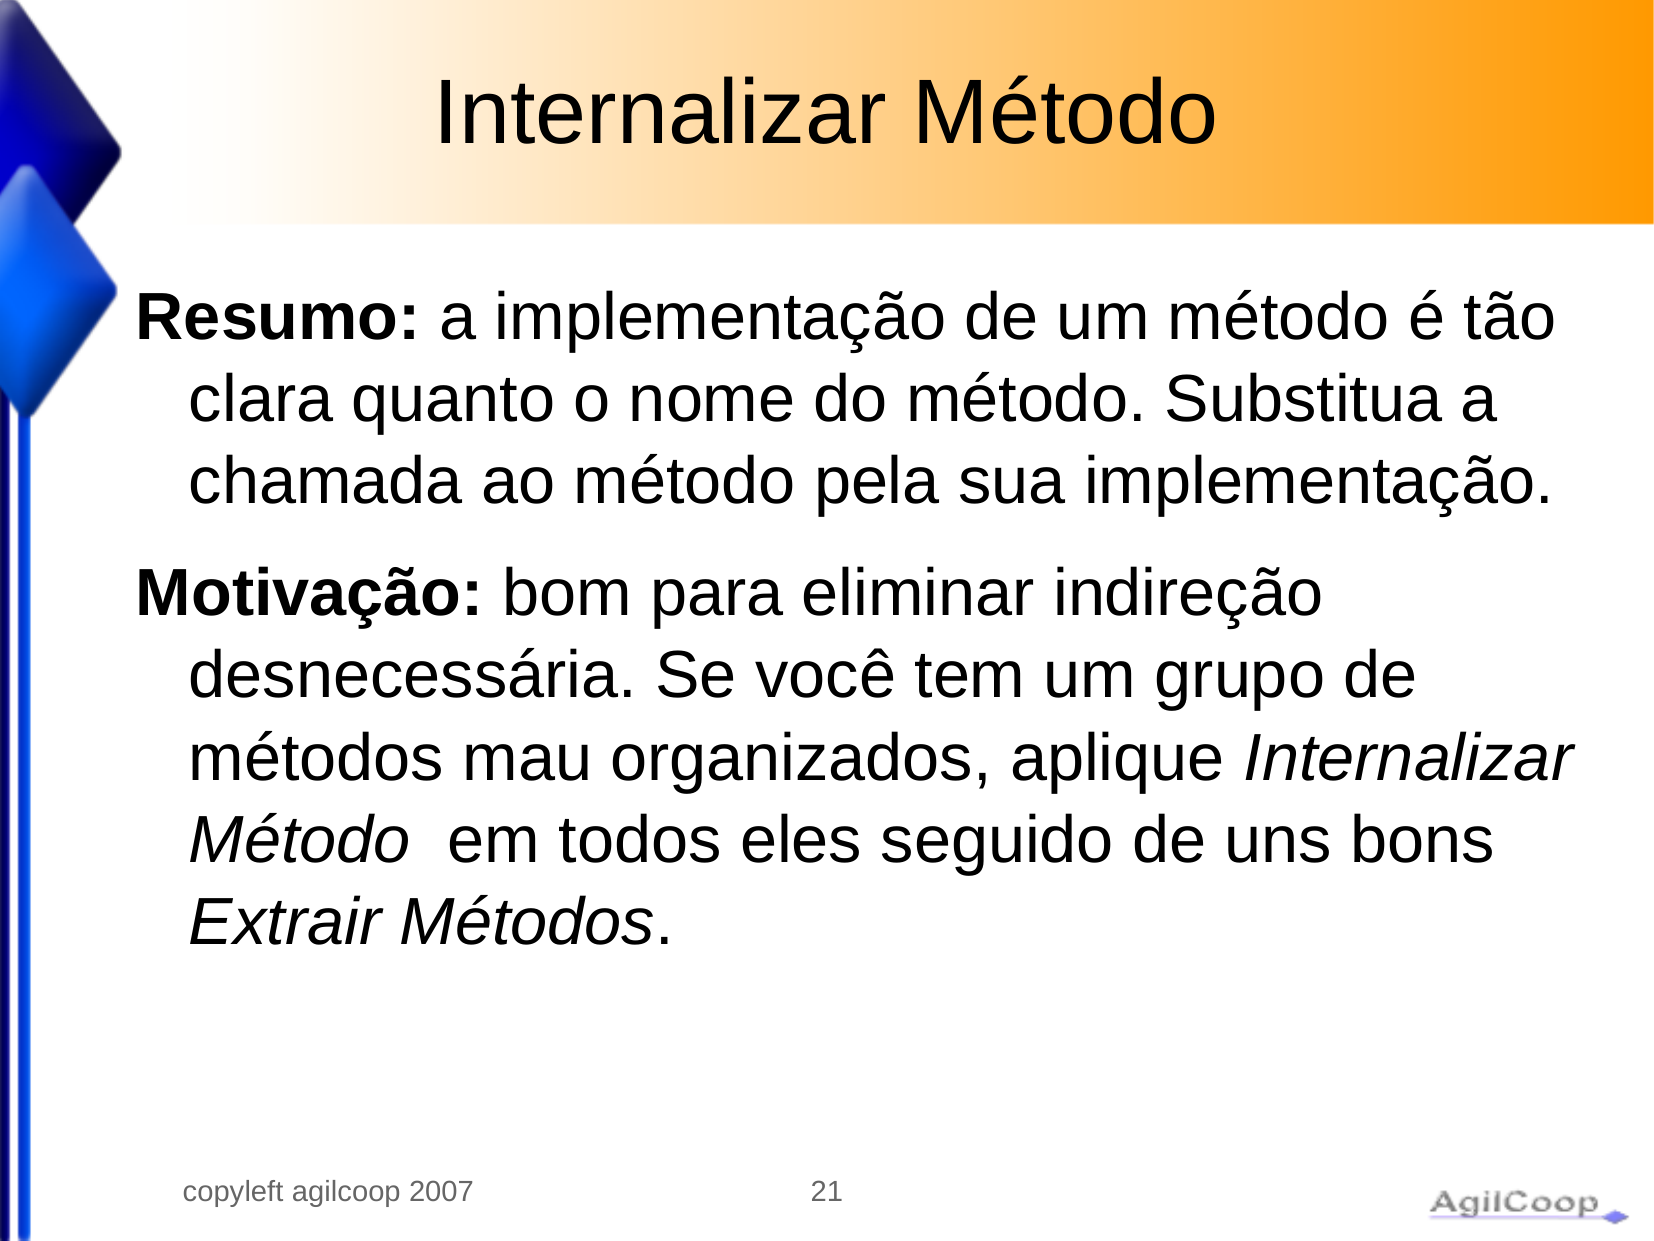

# Internalizar Método
Resumo: a implementação de um método é tão clara quanto o nome do método. Substitua a chamada ao método pela sua implementação.
Motivação: bom para eliminar indireção desnecessária. Se você tem um grupo de métodos mau organizados, aplique Internalizar Método em todos eles seguido de uns bons Extrair Métodos.
copyleft agilcoop 2007
21